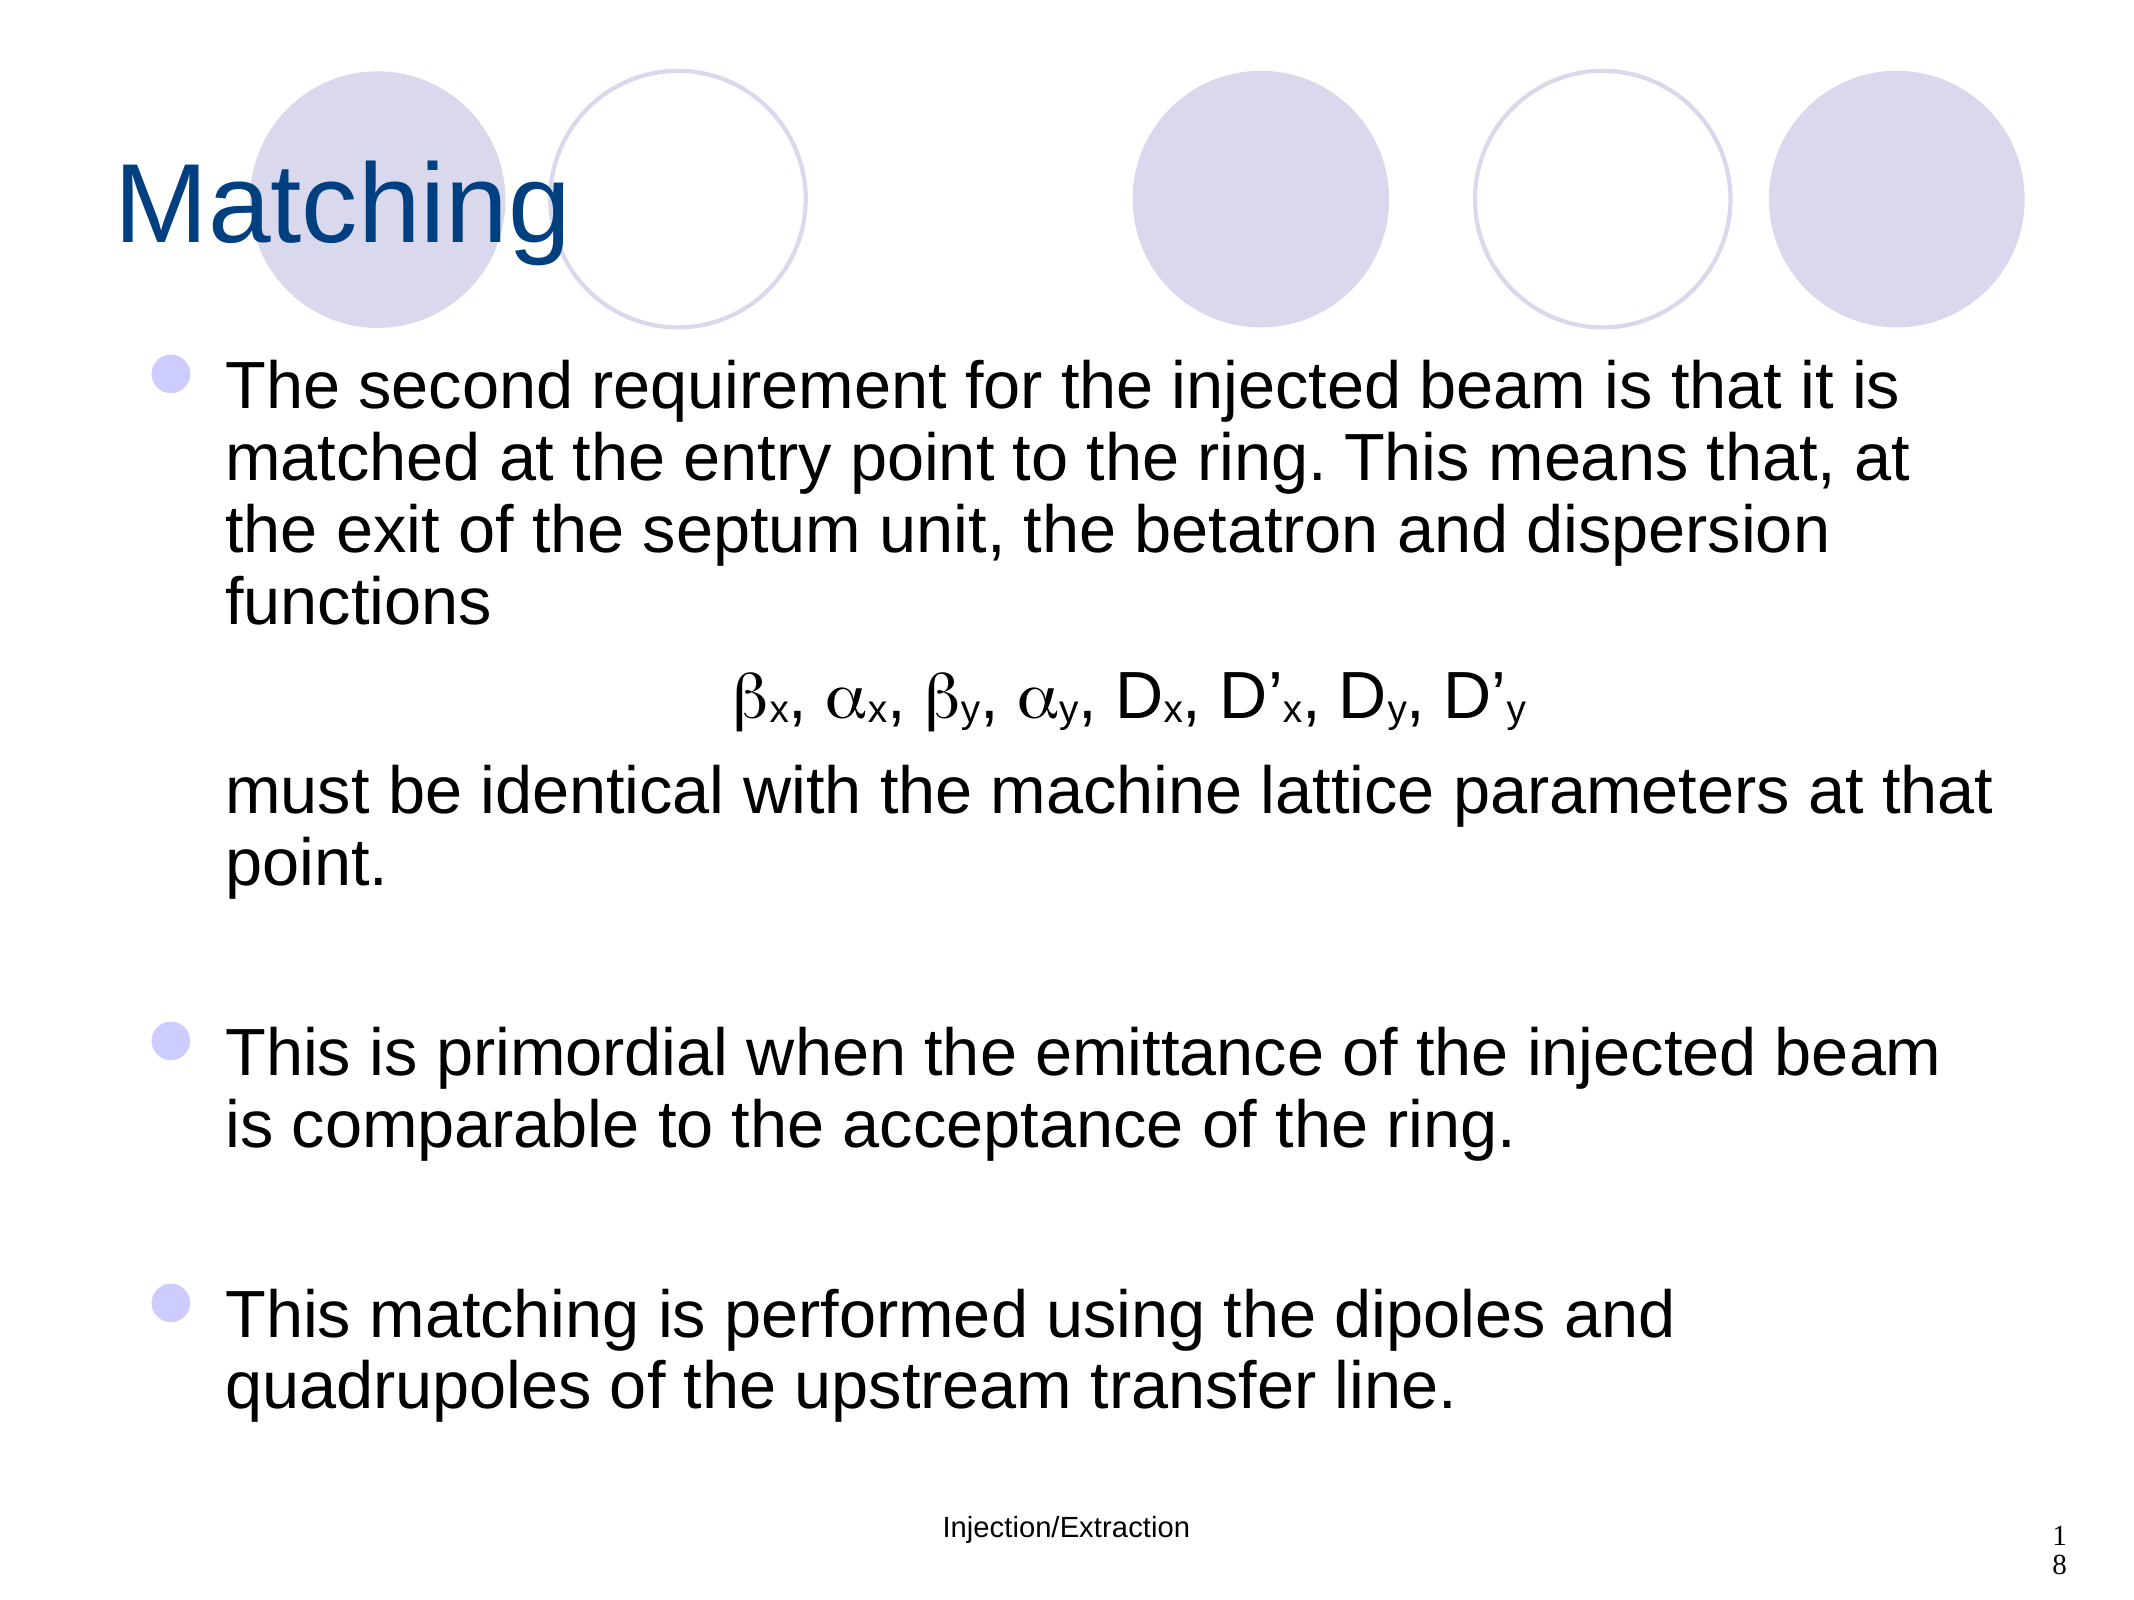

# Matching
The second requirement for the injected beam is that it is matched at the entry point to the ring. This means that, at the exit of the septum unit, the betatron and dispersion functions
x, x, y, y, Dx, D’x, Dy, D’y
must be identical with the machine lattice parameters at that point.
This is primordial when the emittance of the injected beam is comparable to the acceptance of the ring.
This matching is performed using the dipoles and quadrupoles of the upstream transfer line.
18